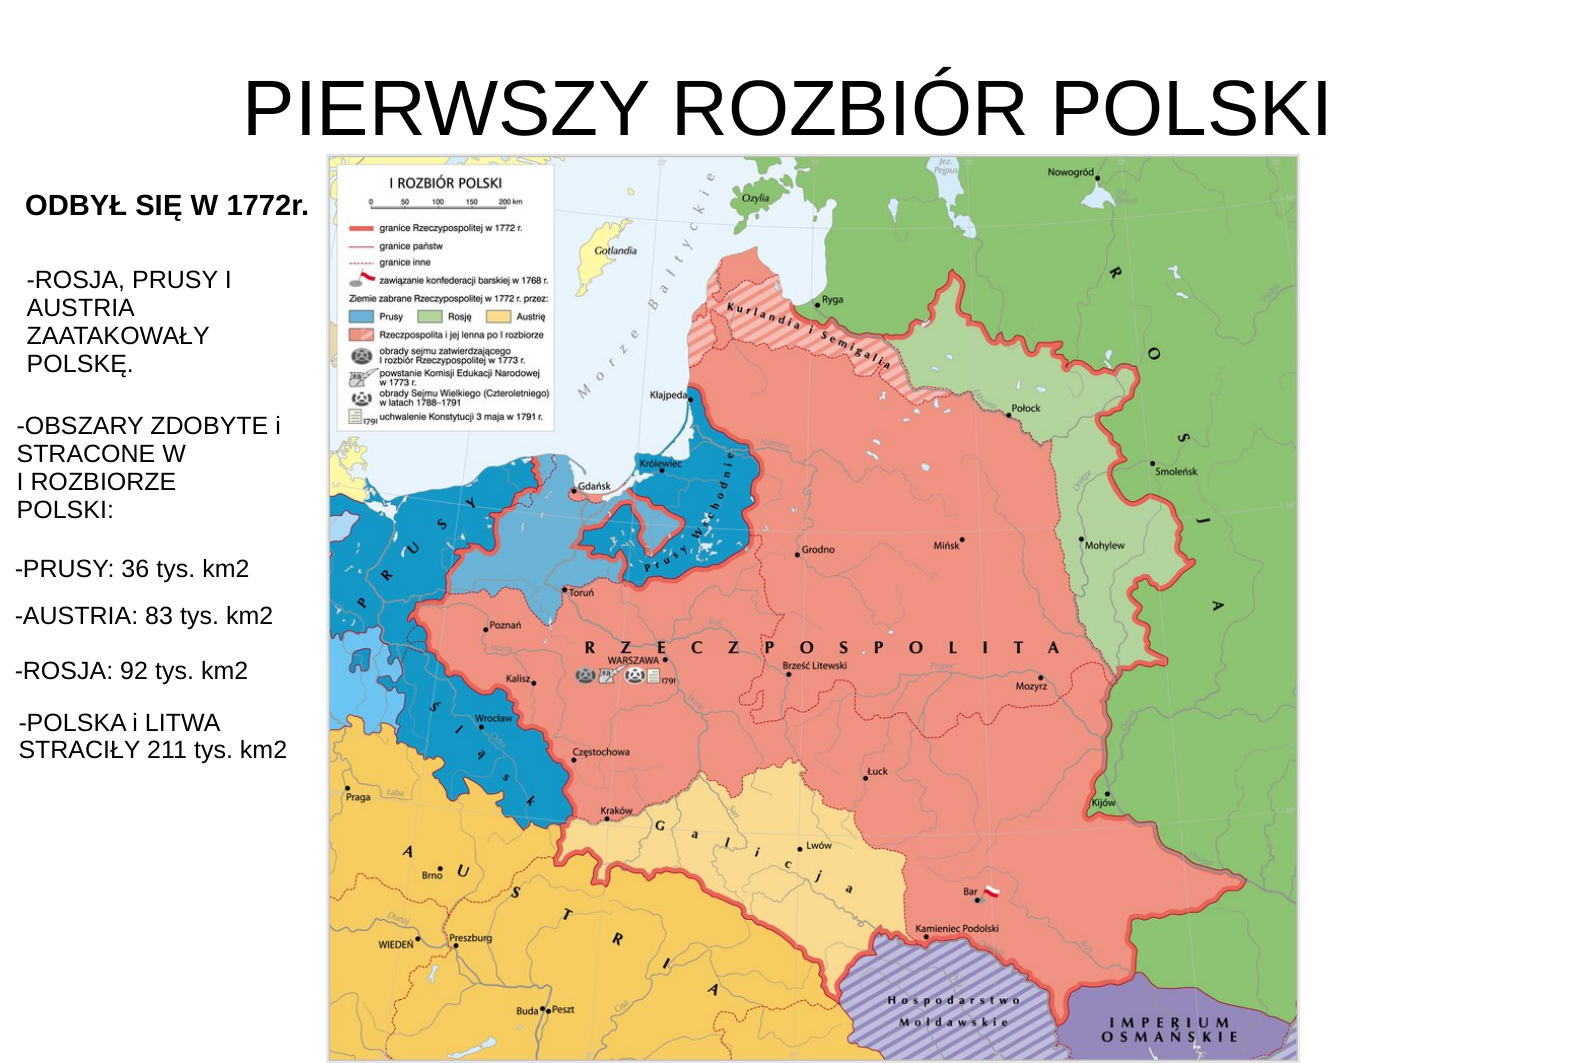

# PIERWSZY ROZBIÓR POLSKI
ODBYŁ SIĘ W 1772r.
-ROSJA, PRUSY I
AUSTRIA
ZAATAKOWAŁY
POLSKĘ.
-OBSZARY ZDOBYTE i
STRACONE W
I ROZBIORZE
POLSKI:
-PRUSY: 36 tys. km2
-AUSTRIA: 83 tys. km2
-ROSJA: 92 tys. km2
-POLSKA i LITWA
STRACIŁY 211 tys. km2